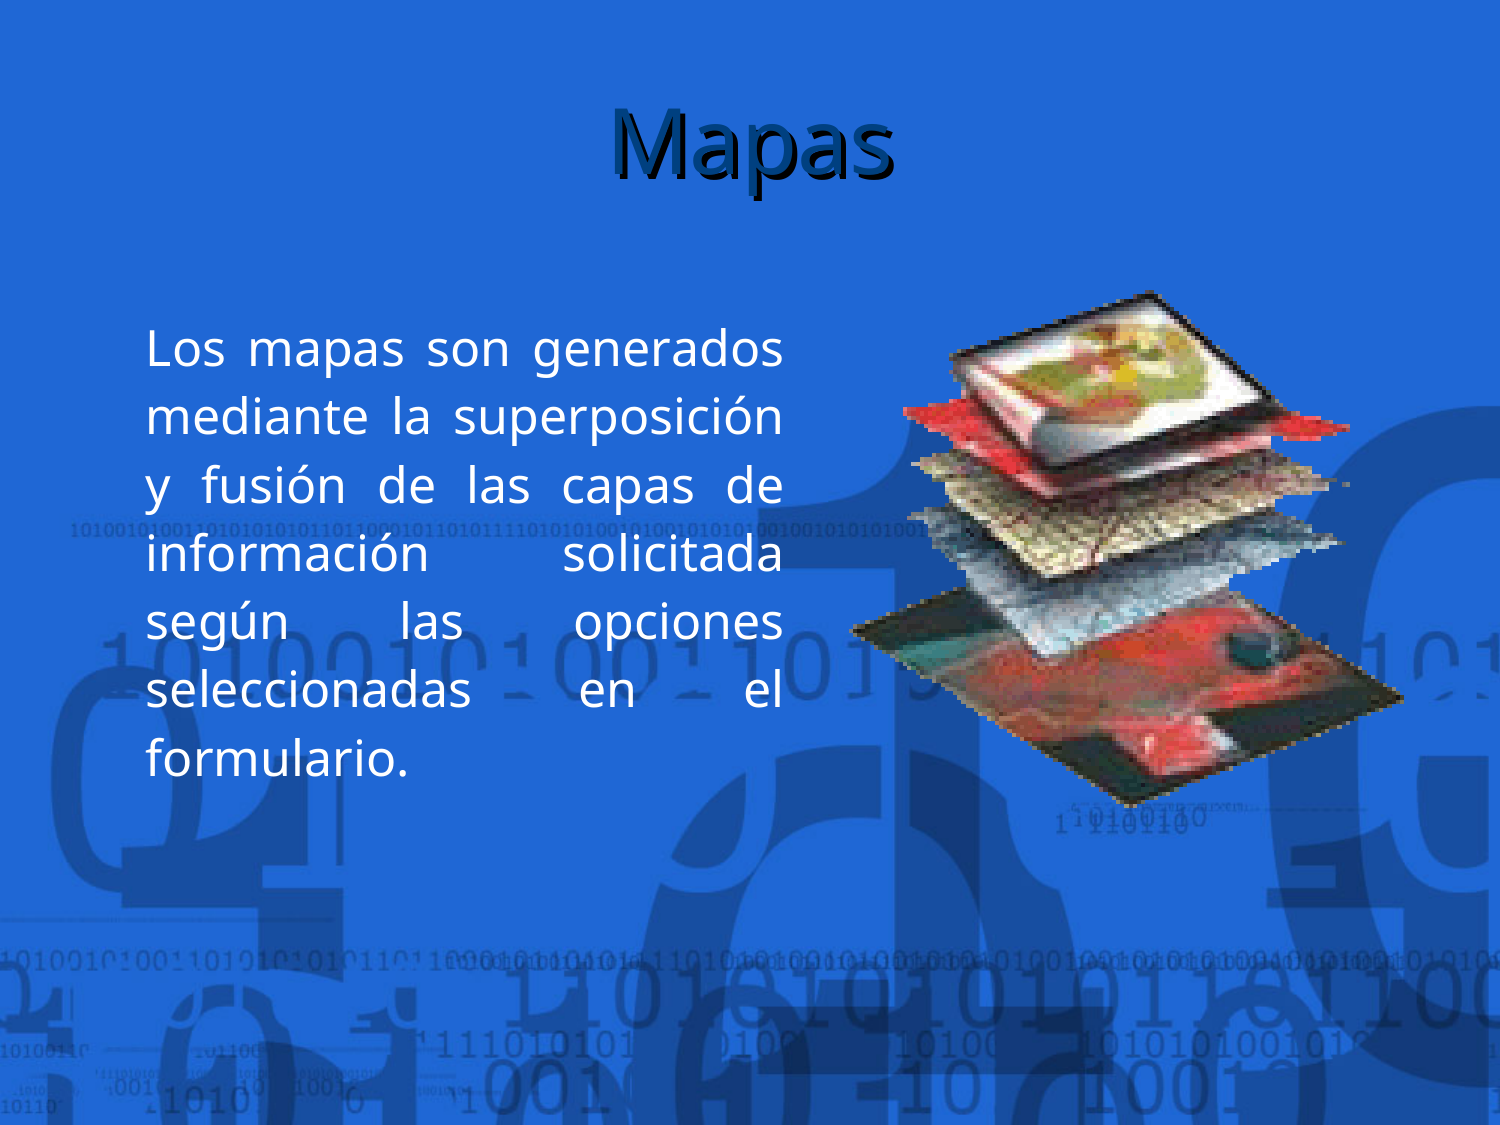

# Mapas
	Los mapas son generados mediante la superposición y fusión de las capas de información solicitada según las opciones seleccionadas en el formulario.